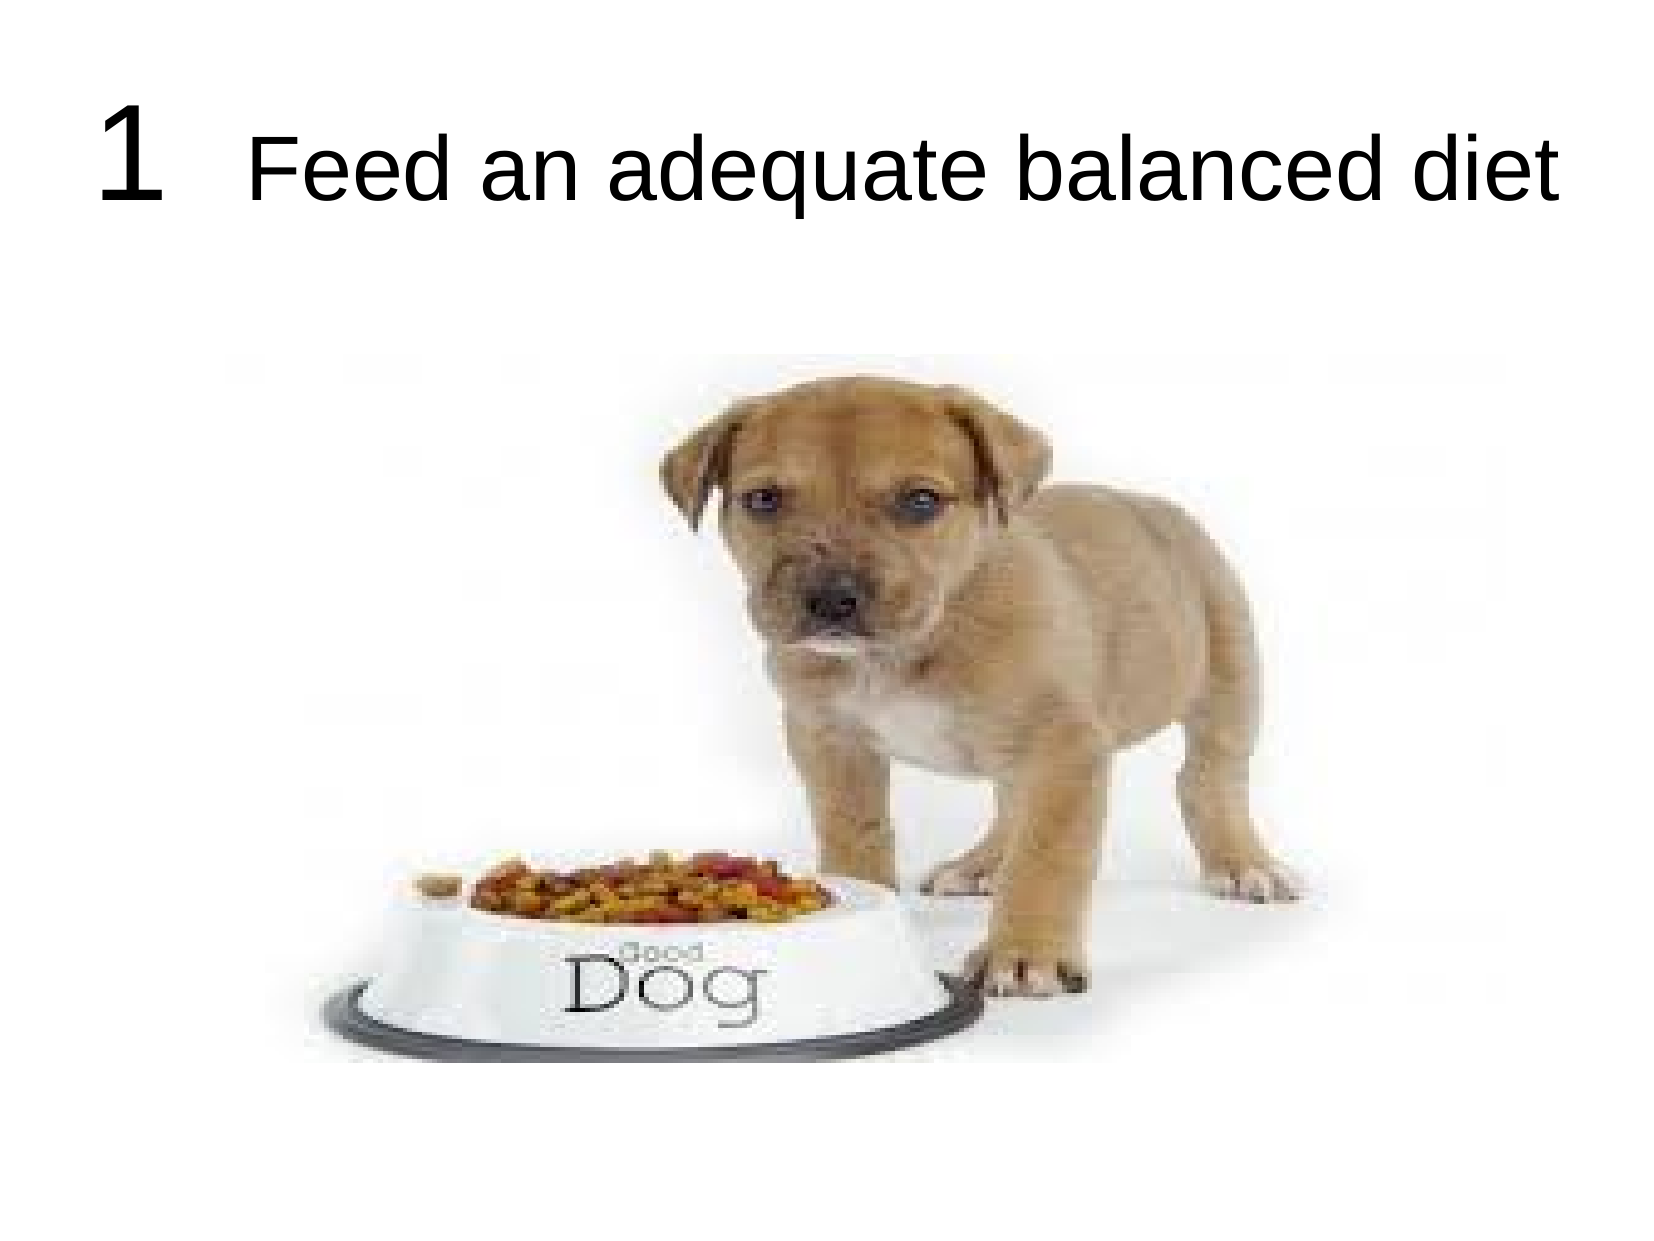

# 1 Feed an adequate balanced diet